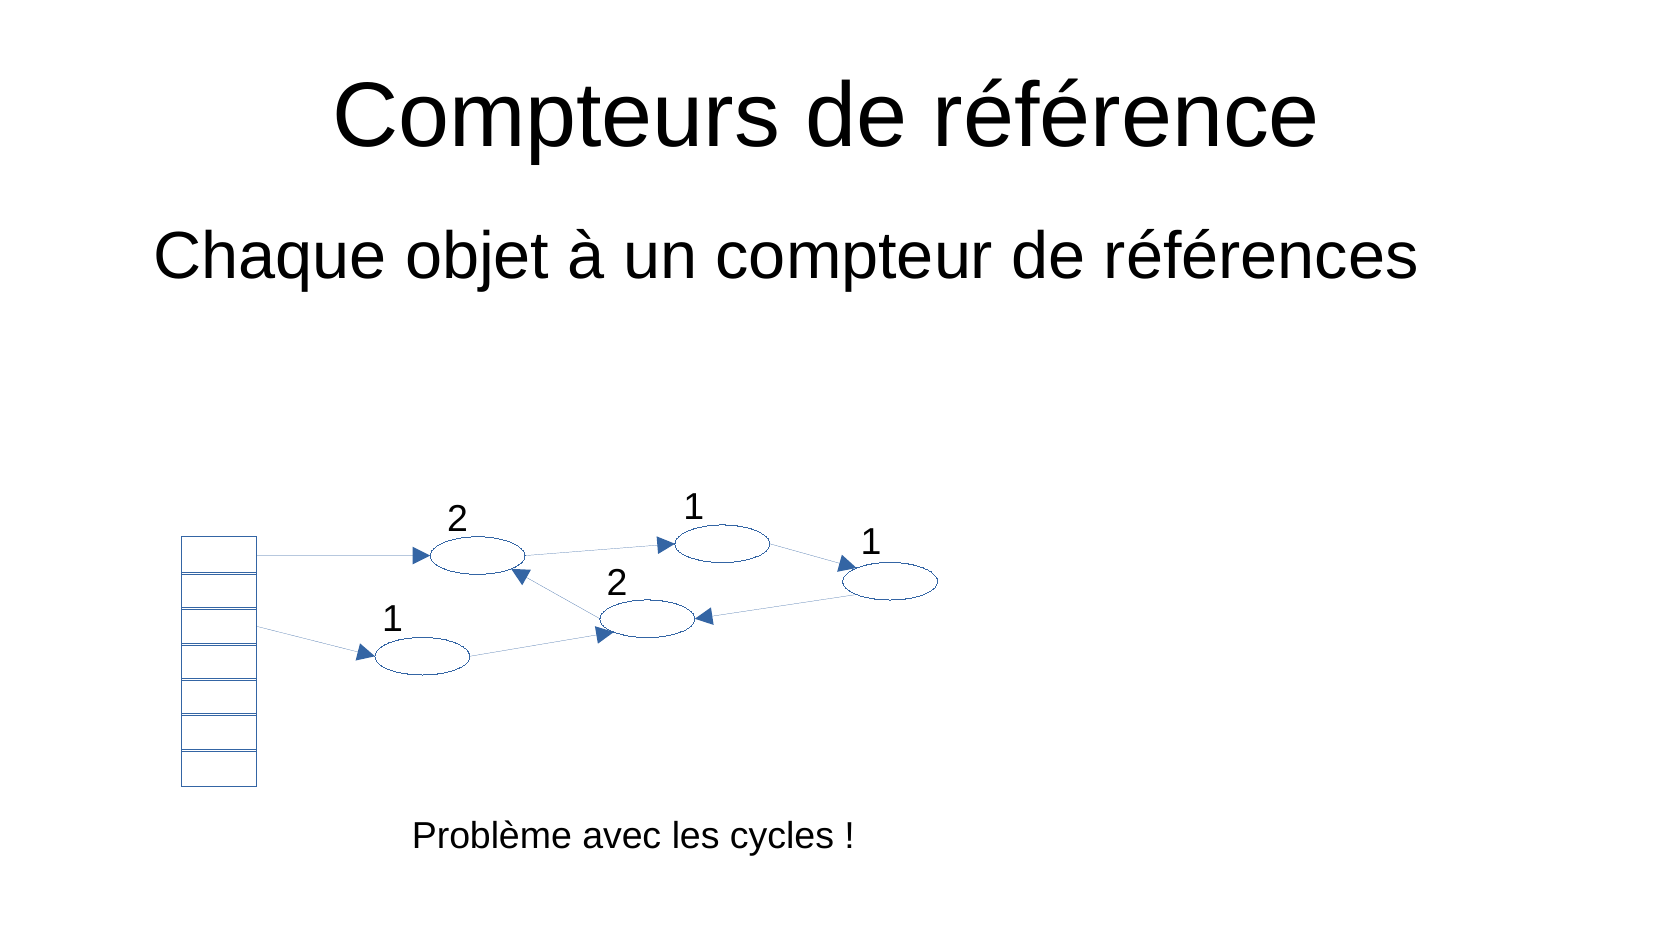

# Compteurs de référence
Chaque objet à un compteur de références
1
2
1
2
1
Problème avec les cycles !